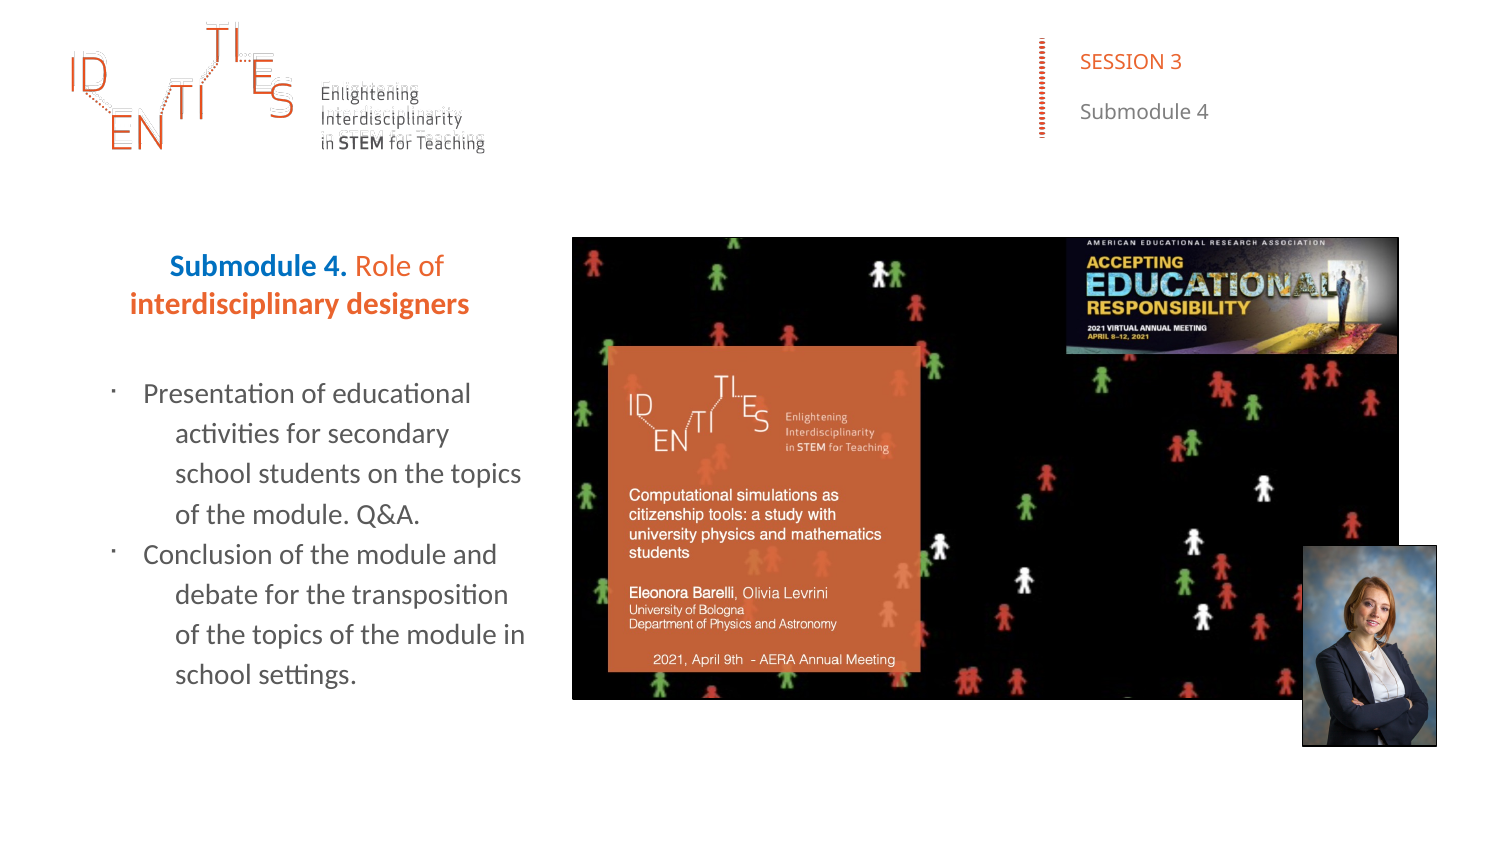

SESSION 3
Submodule 4
Submodule 4. Role of interdisciplinary designers
Presentation of educational activities for secondary school students on the topics of the module. Q&A.
Conclusion of the module and debate for the transposition of the topics of the module in school settings.